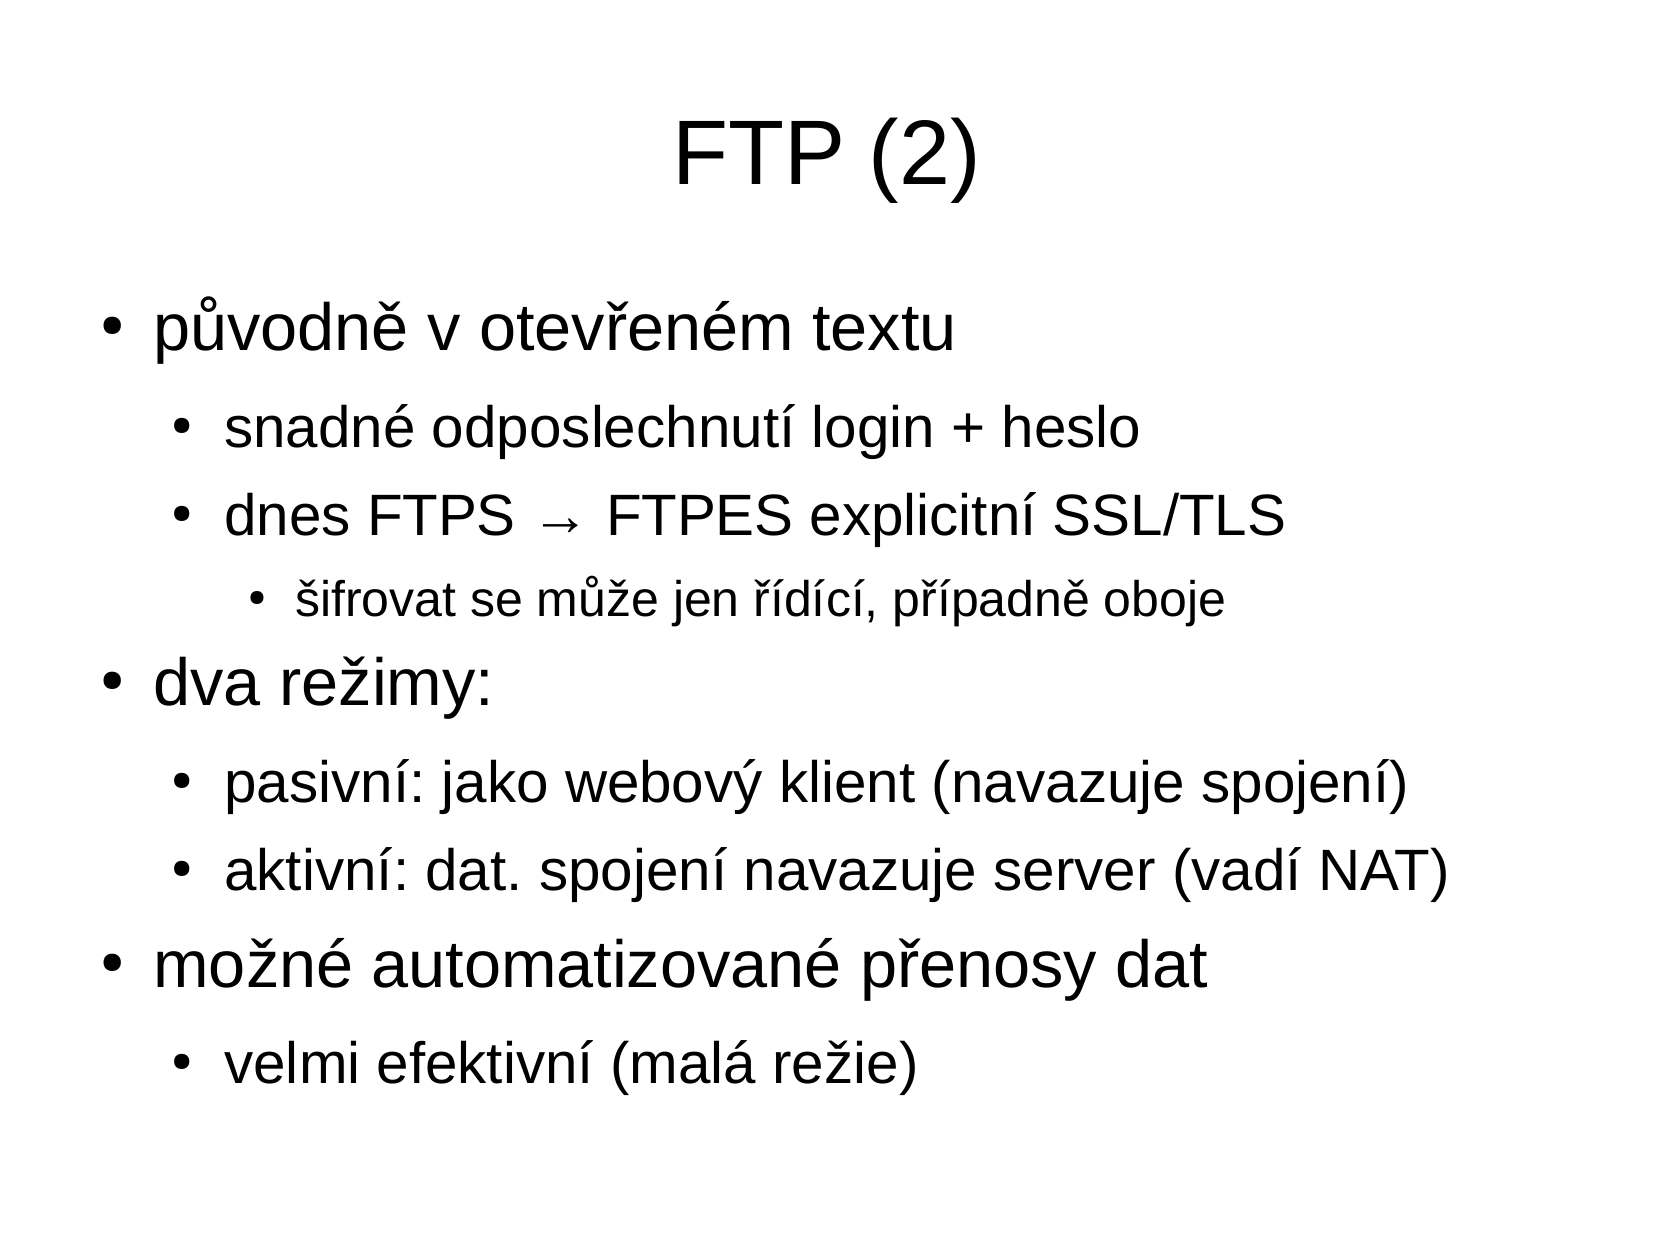

# FTP (2)
původně v otevřeném textu
snadné odposlechnutí login + heslo
dnes FTPS → FTPES explicitní SSL/TLS
šifrovat se může jen řídící, případně oboje
dva režimy:
pasivní: jako webový klient (navazuje spojení)
aktivní: dat. spojení navazuje server (vadí NAT)
možné automatizované přenosy dat
velmi efektivní (malá režie)